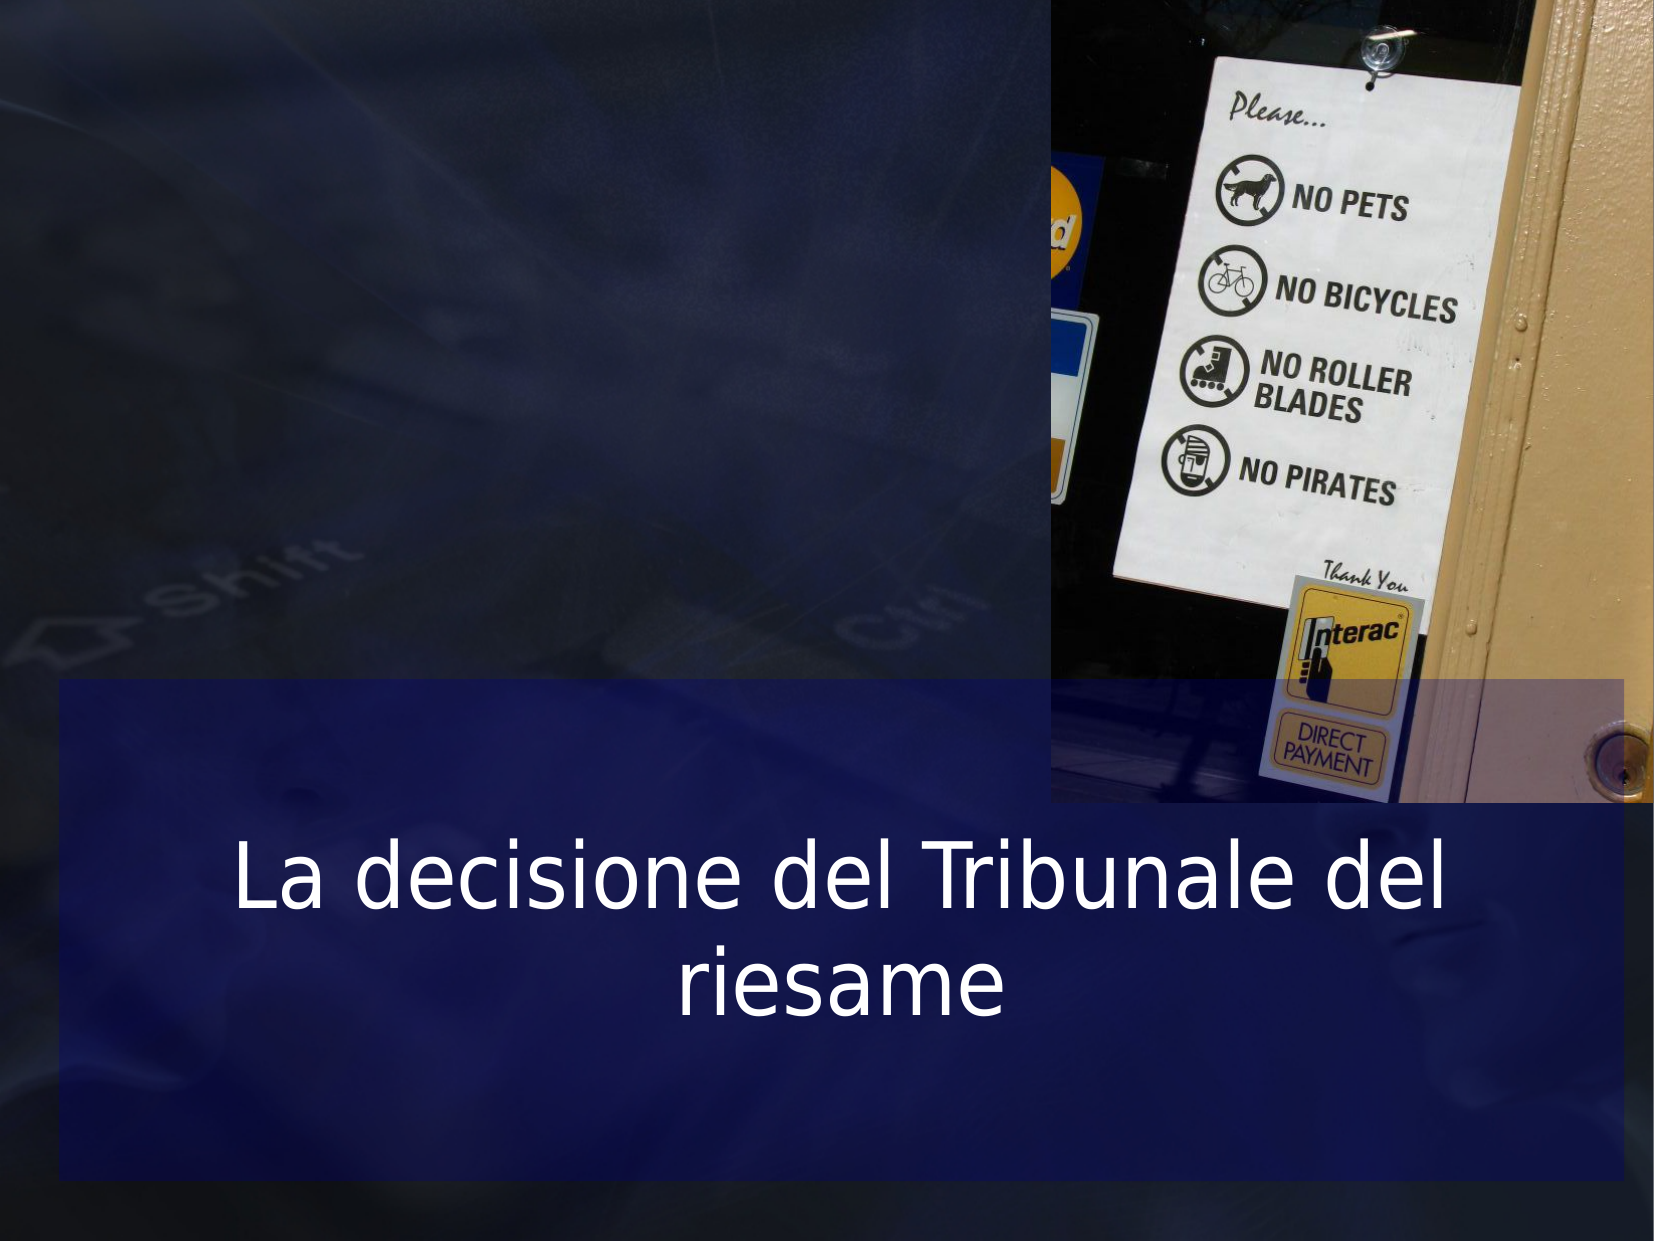

# La decisione del Tribunale del riesame